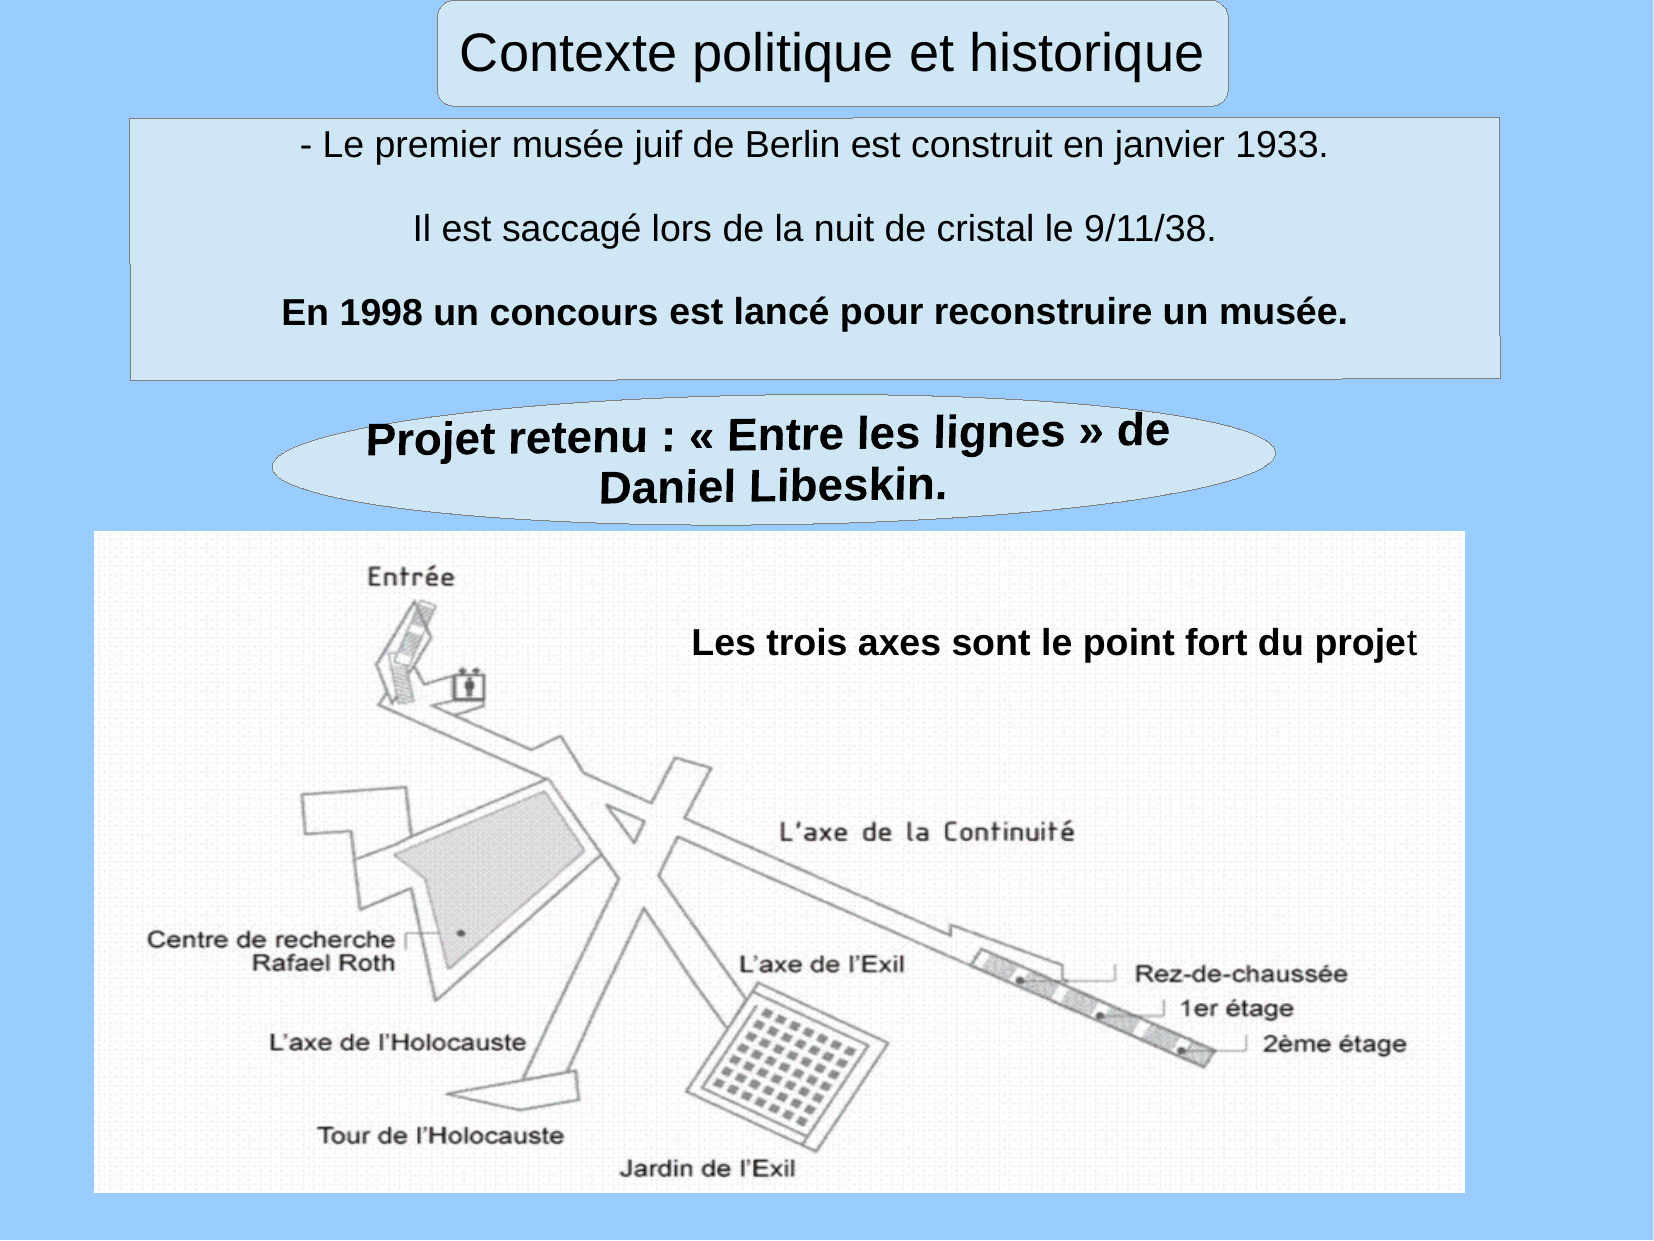

Contexte politique et historique
- Le premier musée juif de Berlin est construit en janvier 1933.
Il est saccagé lors de la nuit de cristal le 9/11/38.
En 1998 un concours est lancé pour reconstruire un musée.
Projet retenu : « Entre les lignes » de
Daniel Libeskin.
Les trois axes sont le point fort du projet